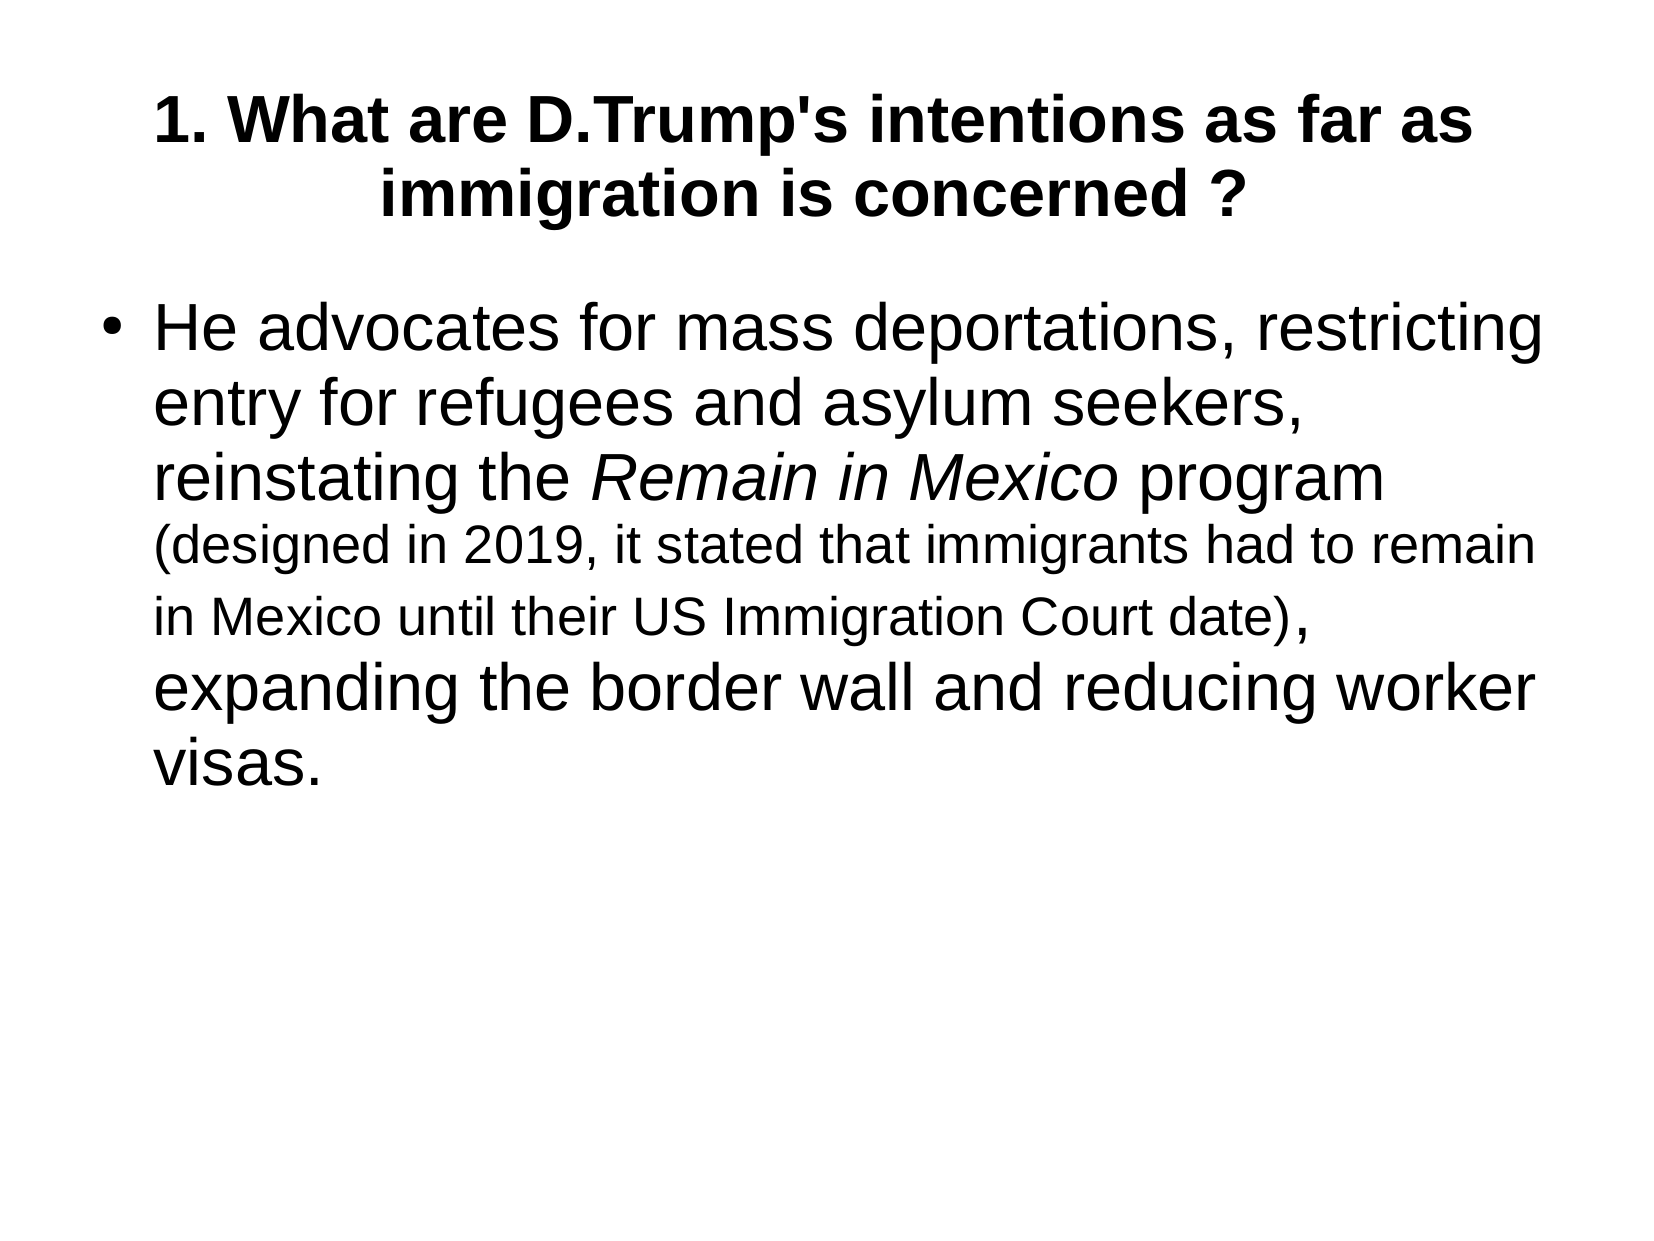

# 1. What are D.Trump's intentions as far as immigration is concerned ?
He advocates for mass deportations, restricting entry for refugees and asylum seekers, reinstating the Remain in Mexico program (designed in 2019, it stated that immigrants had to remain in Mexico until their US Immigration Court date), expanding the border wall and reducing worker visas.